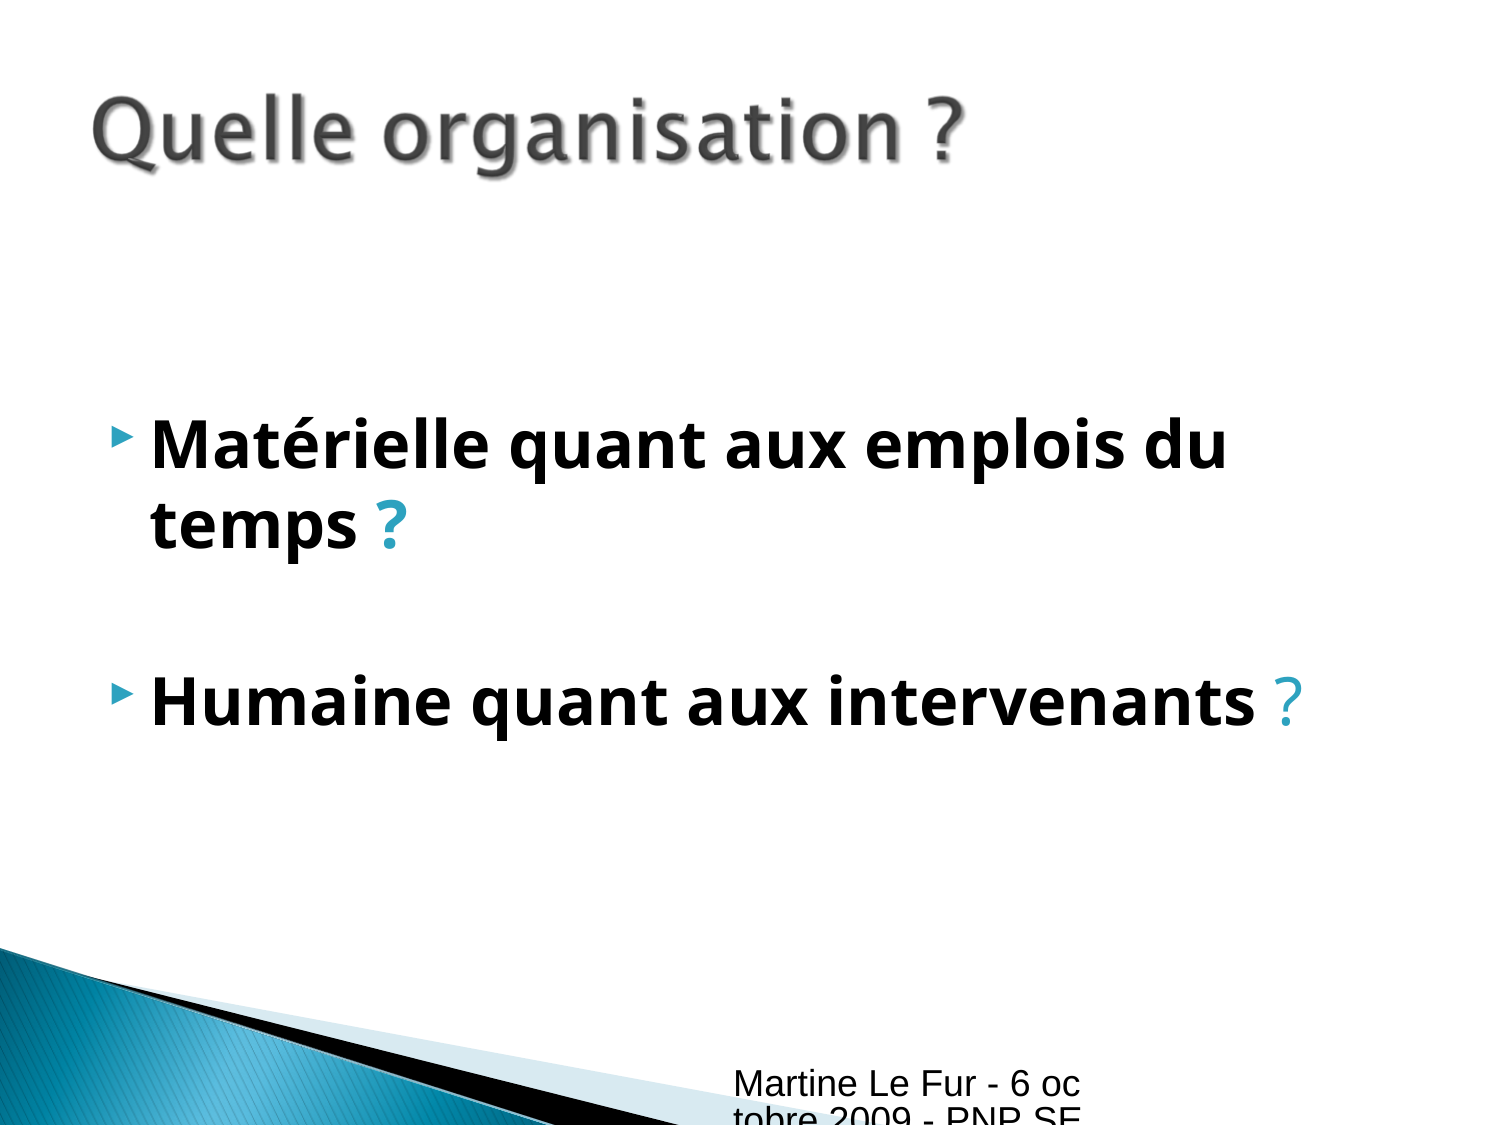

# Matérielle quant aux emplois du temps ?
Humaine quant aux intervenants ?
Martine Le Fur - 6 octobre 2009 - PNP SEGPA